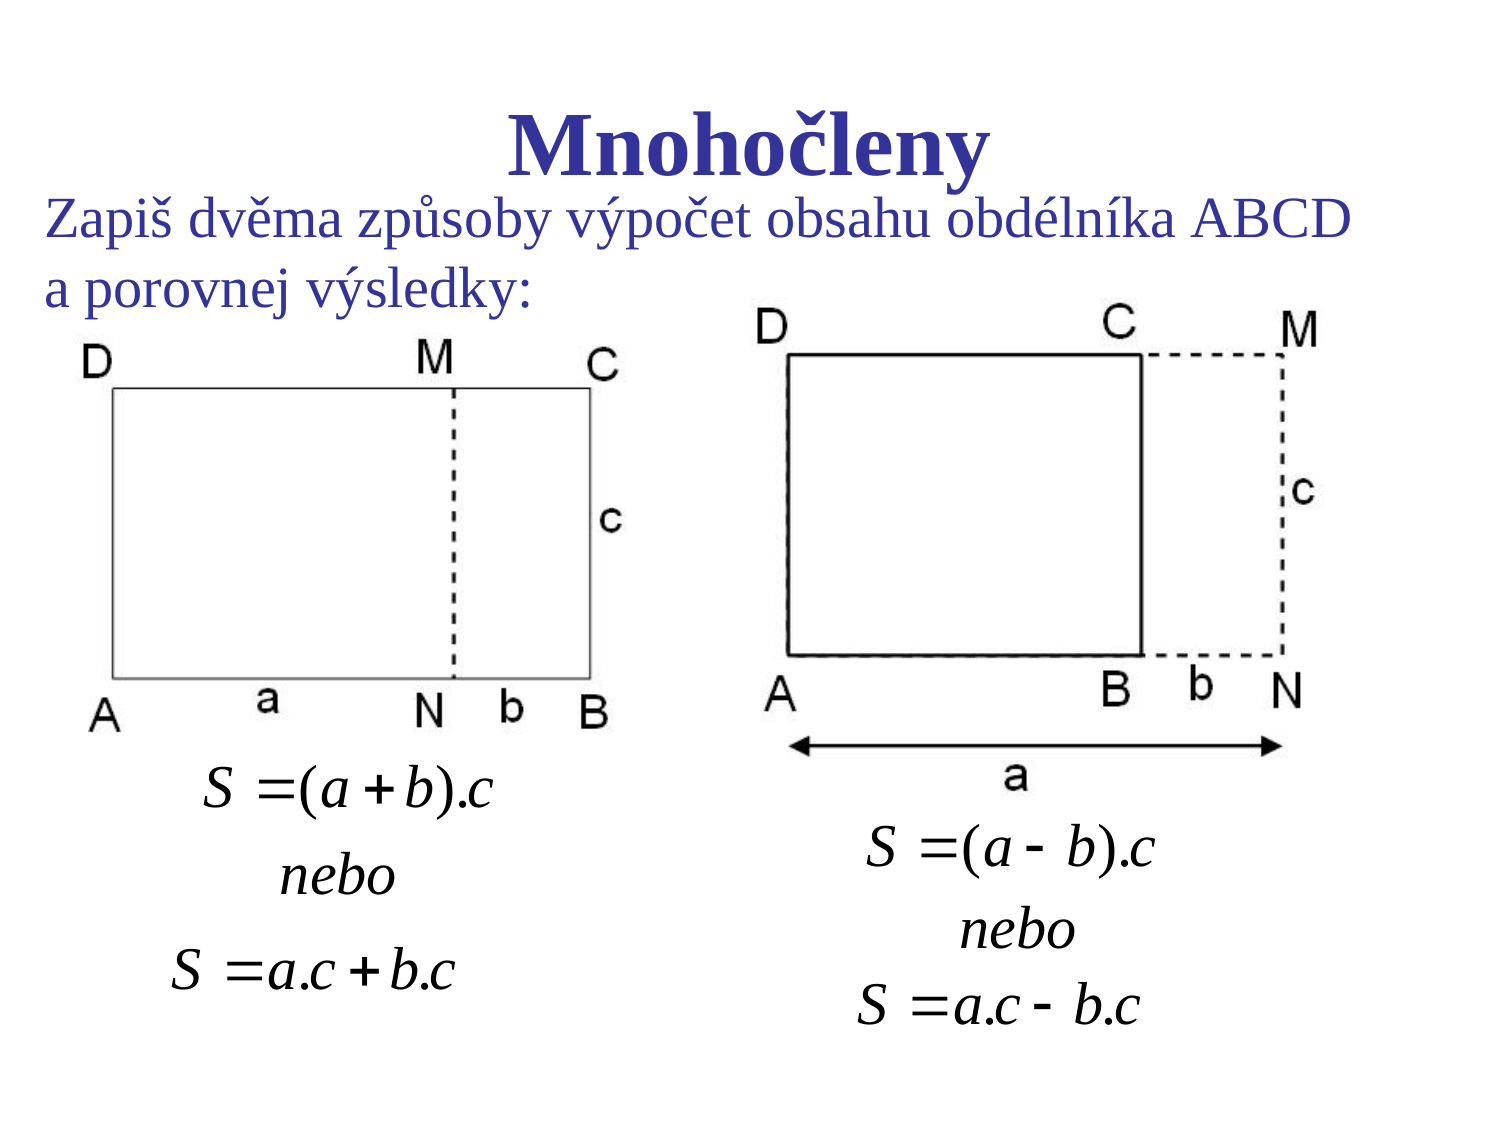

# Mnohočleny
Zapiš dvěma způsoby výpočet obsahu obdélníka ABCD
a porovnej výsledky: